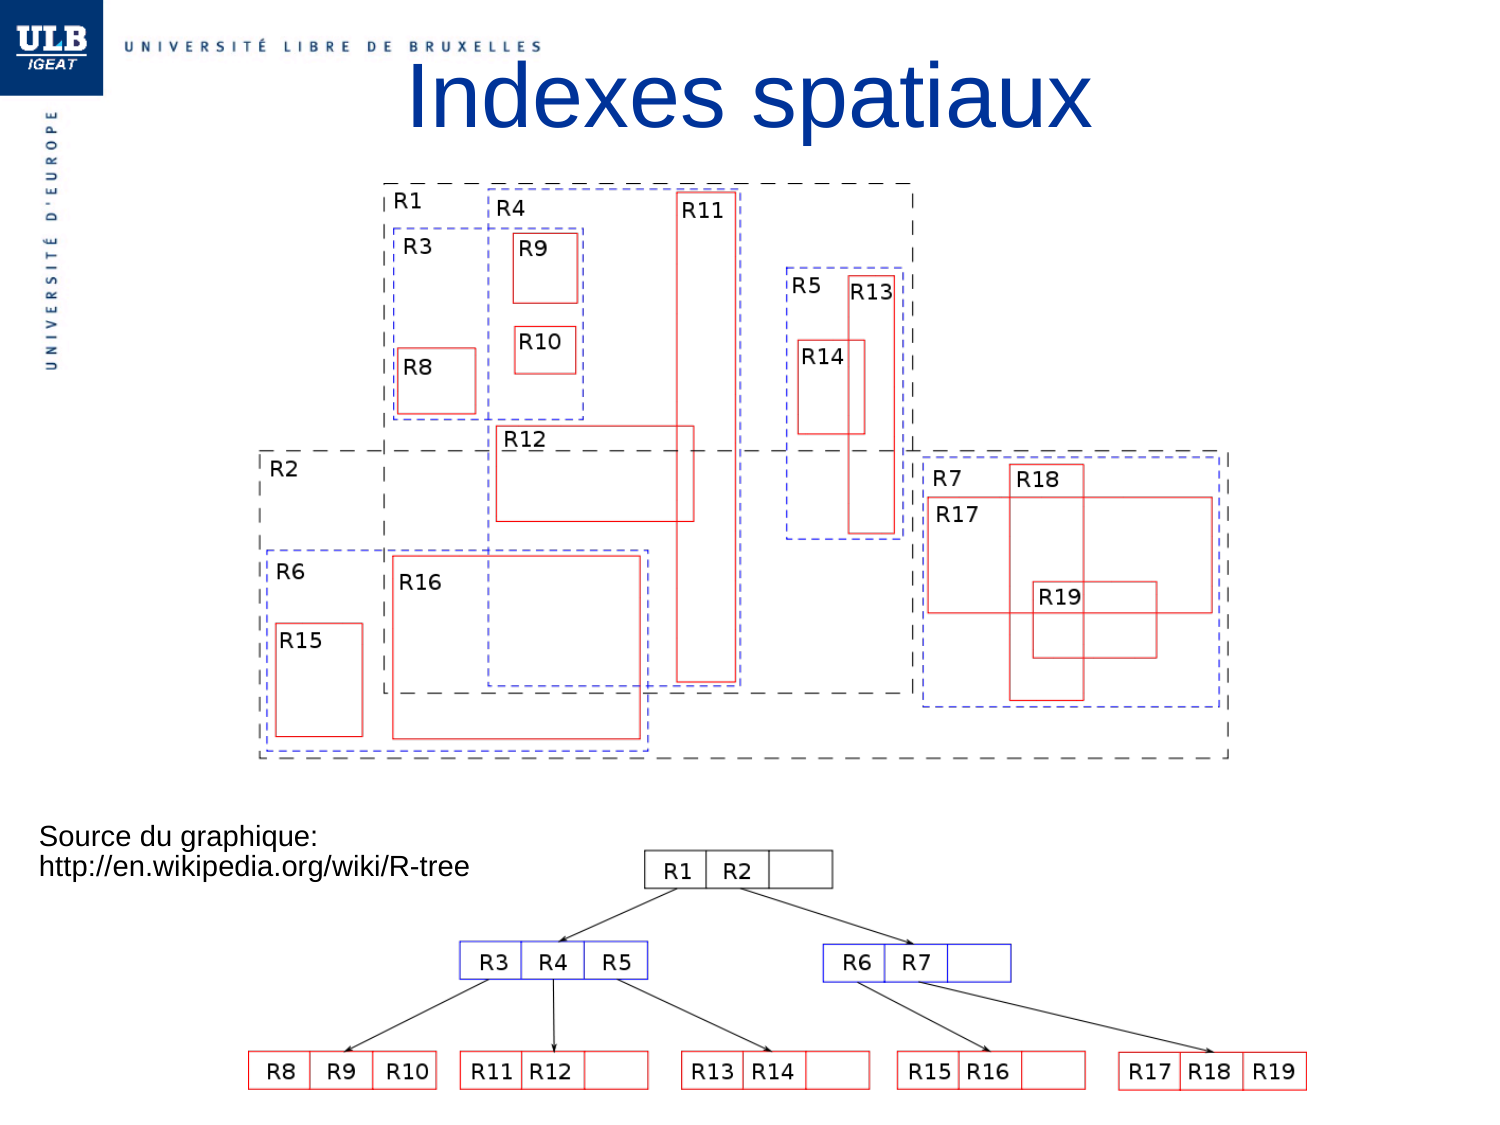

# Indexes spatiaux
Source du graphique:
http://en.wikipedia.org/wiki/R-tree